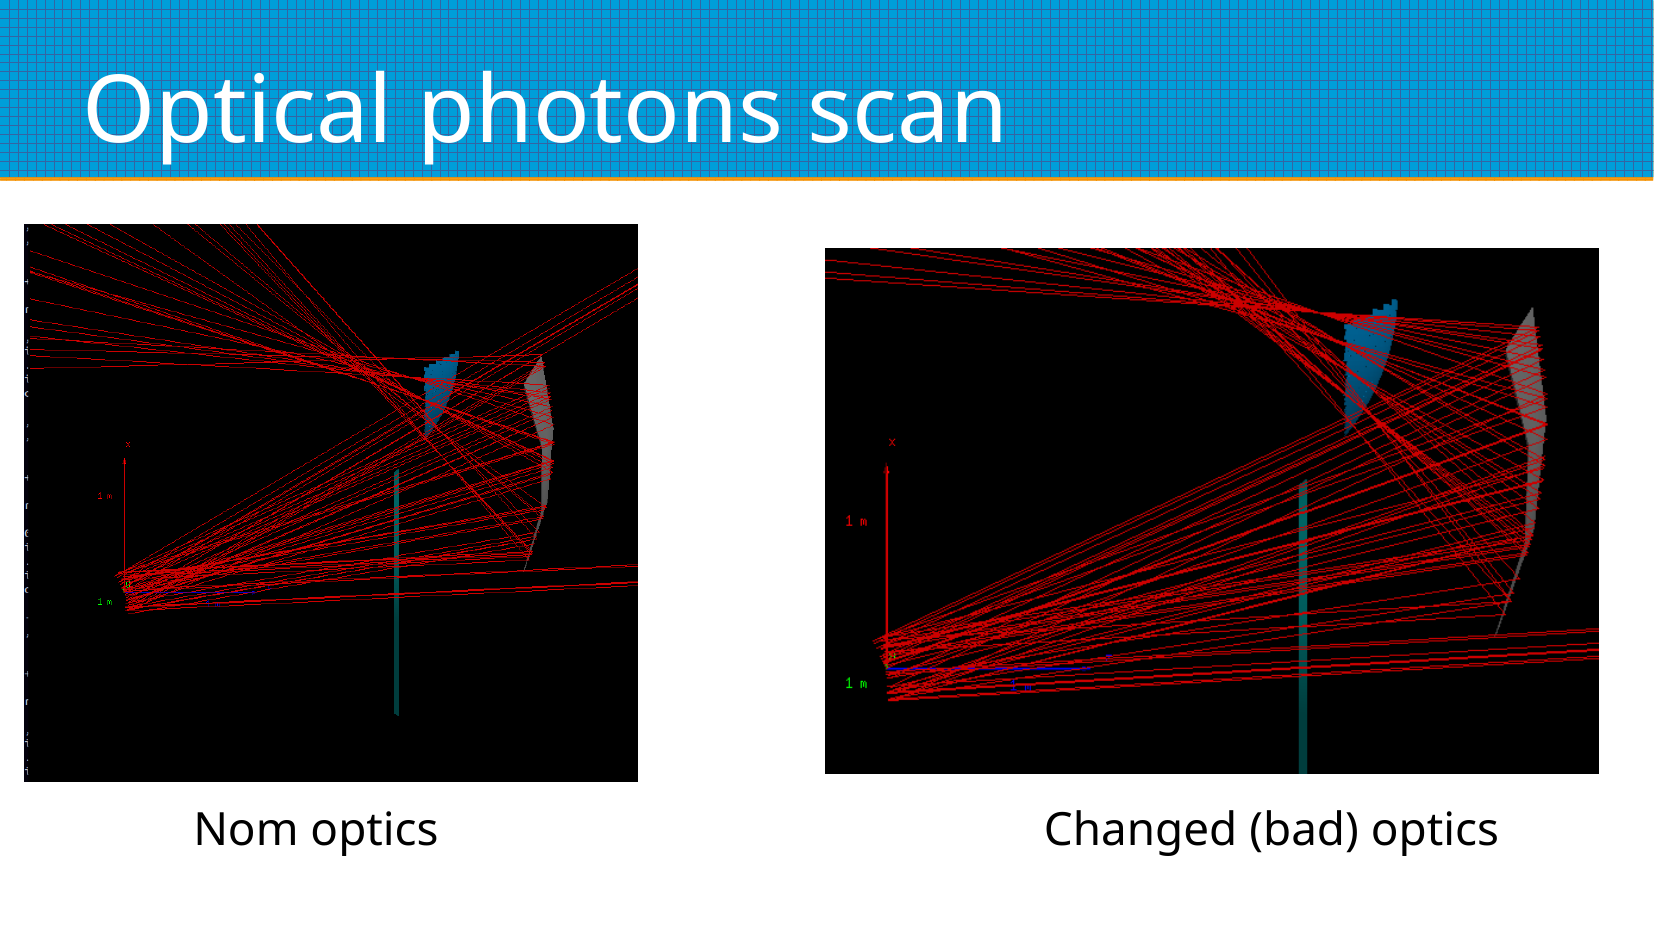

# Optical photons scan
Nom optics
Changed (bad) optics